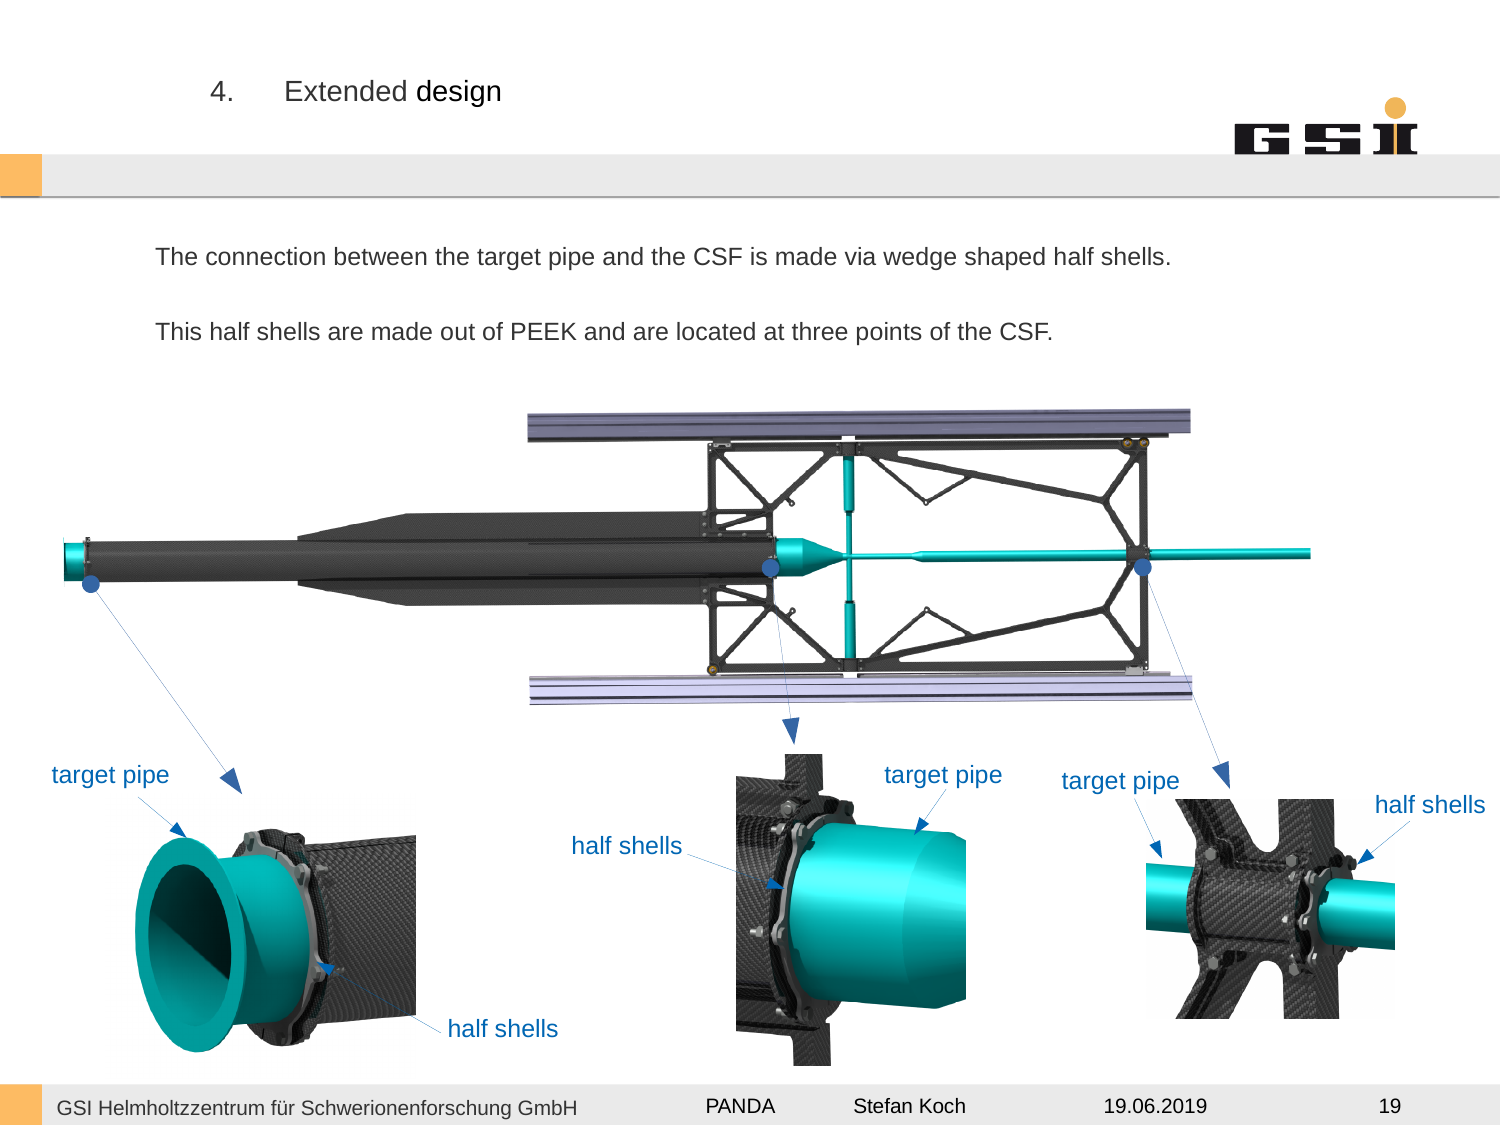

4.	Extended design
# The connection between the target pipe and the CSF is made via wedge shaped half shells.
This half shells are made out of PEEK and are located at three points of the CSF.
.
target pipe
target pipe
target pipe
half shells
half shells
half shells